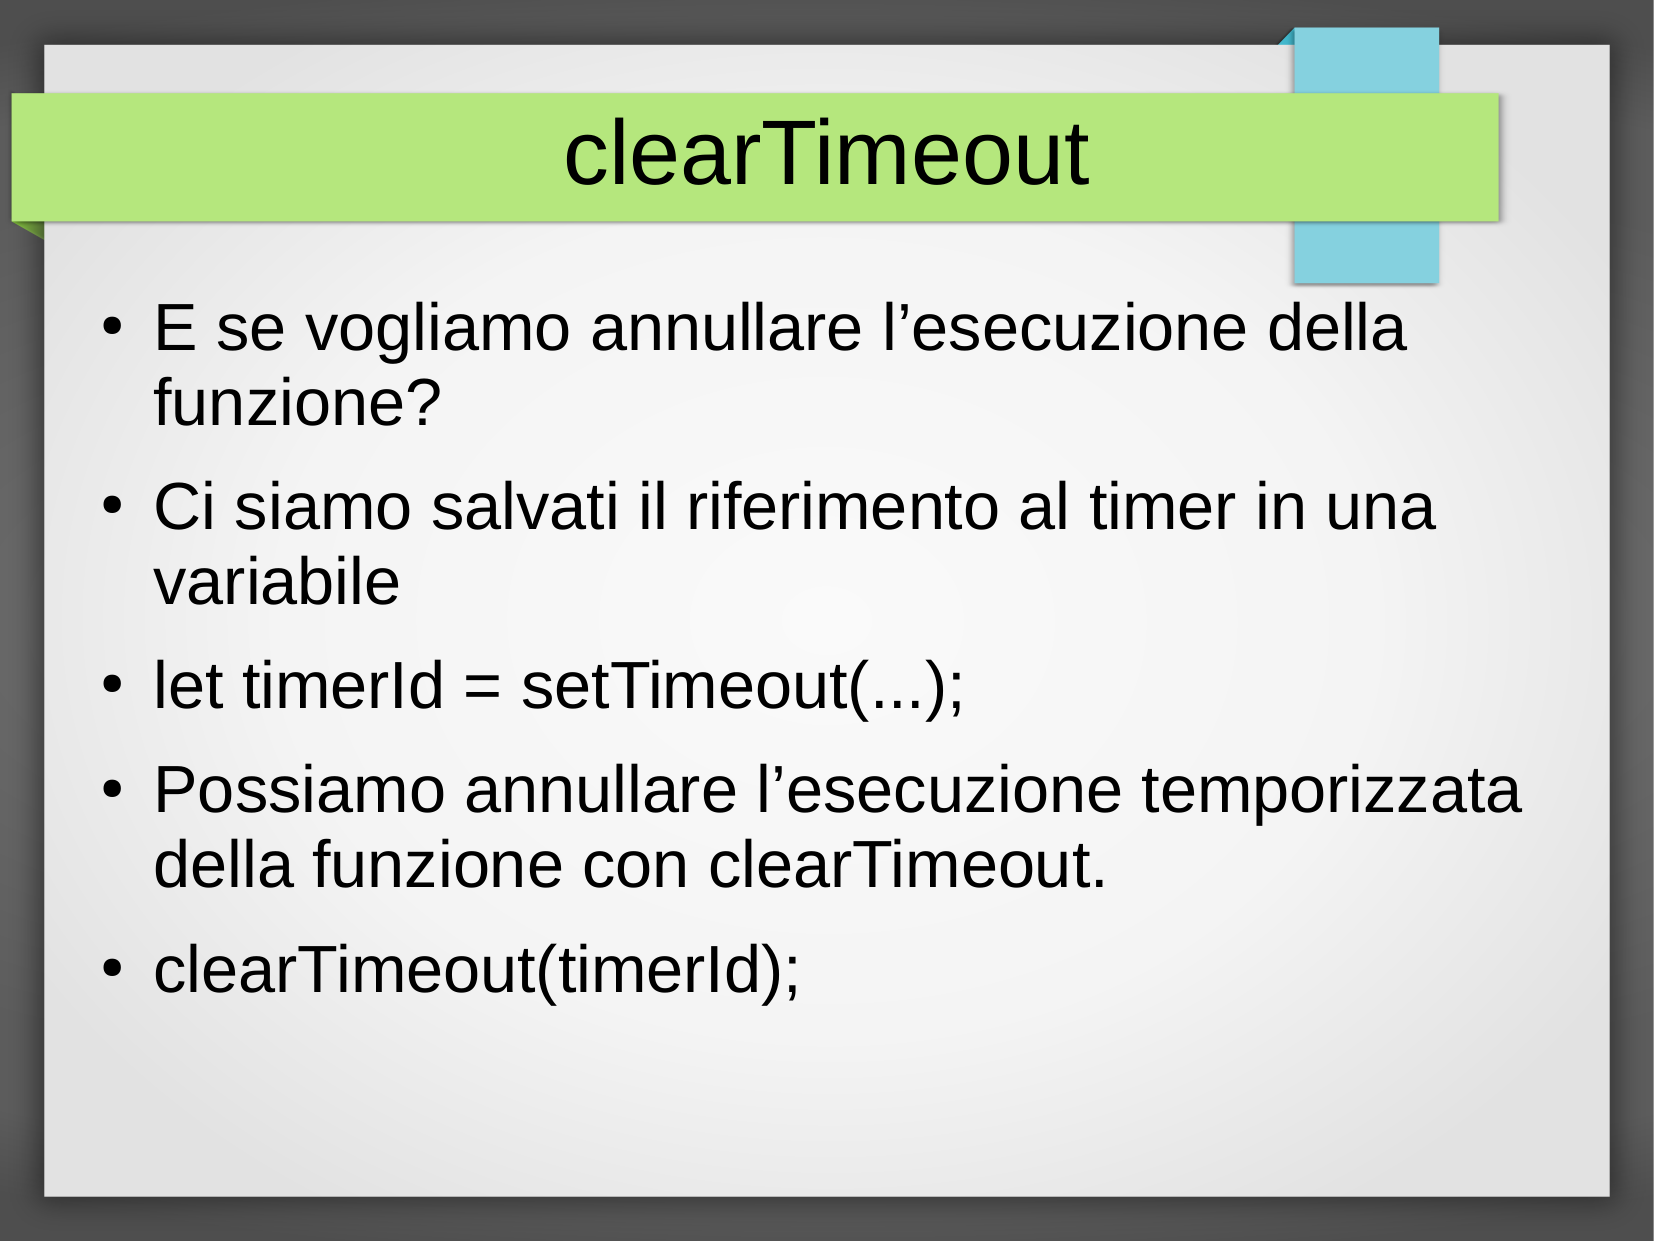

# clearTimeout
E se vogliamo annullare l’esecuzione della funzione?
Ci siamo salvati il riferimento al timer in una variabile
let timerId = setTimeout(...);
Possiamo annullare l’esecuzione temporizzata della funzione con clearTimeout.
clearTimeout(timerId);